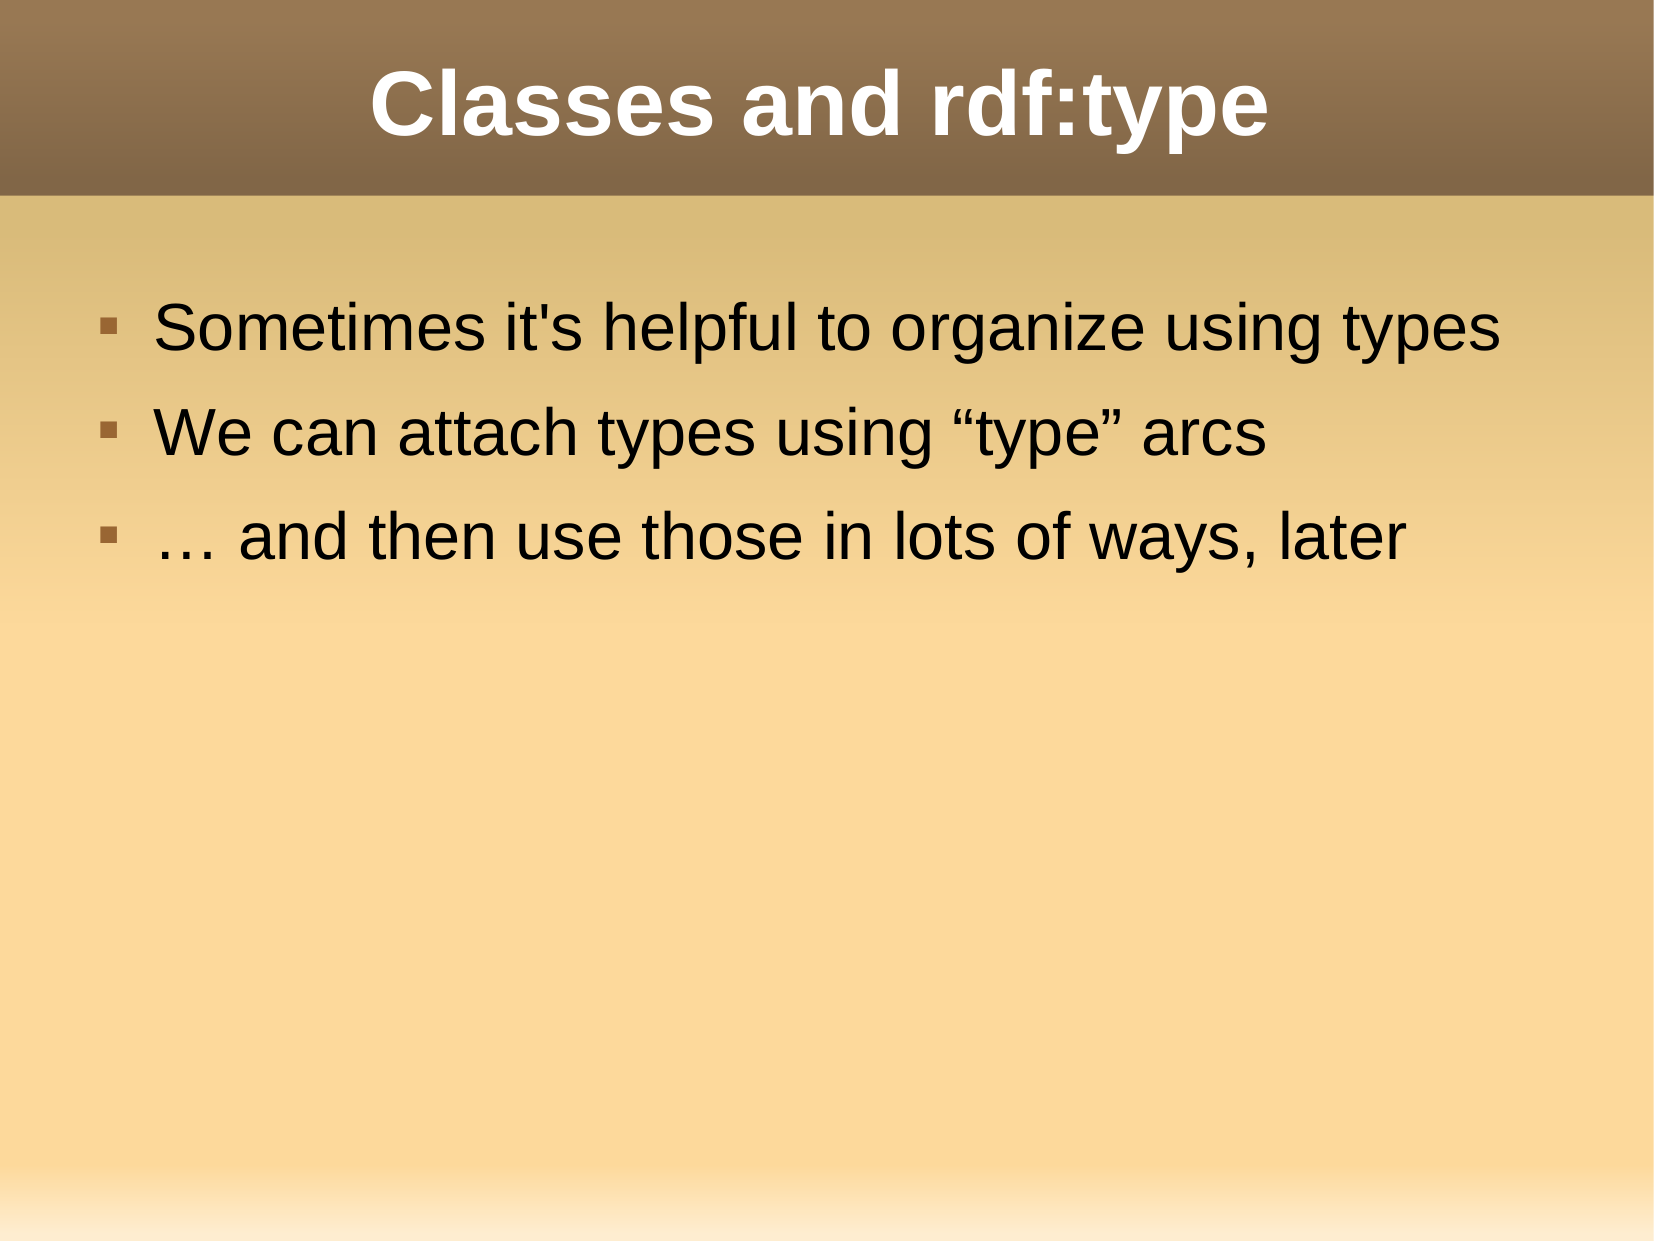

# Classes and rdf:type
Sometimes it's helpful to organize using types
We can attach types using “type” arcs
… and then use those in lots of ways, later